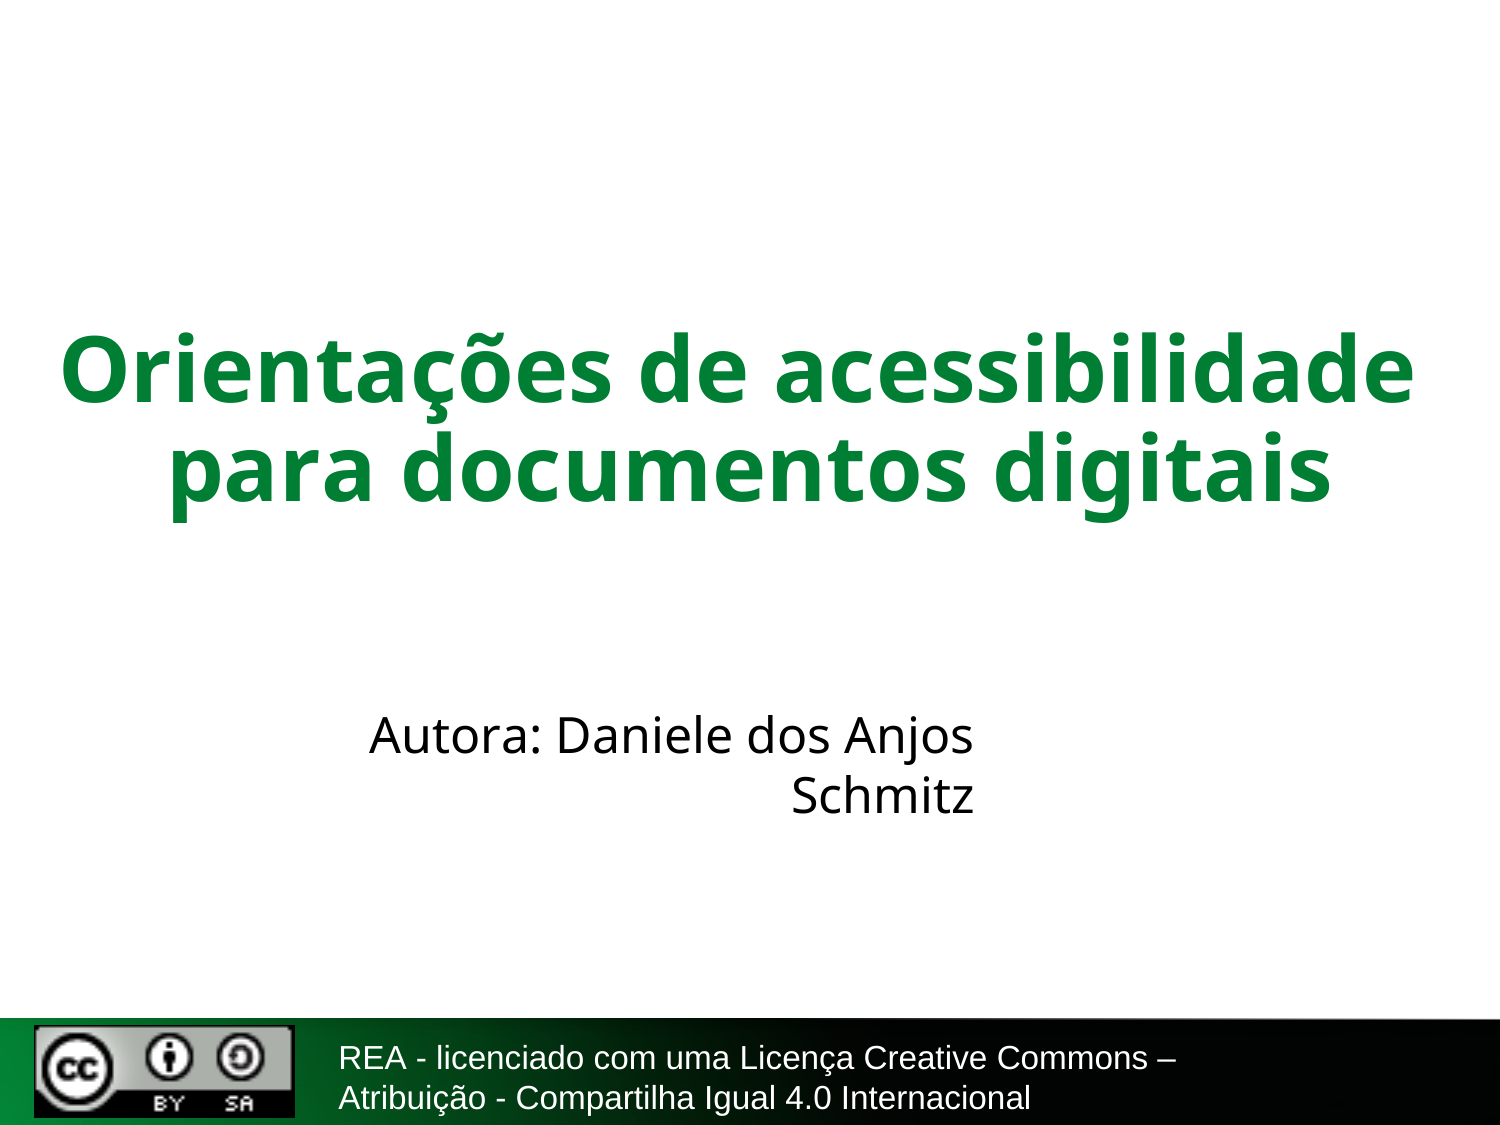

# Orientações de acessibilidade para documentos digitais
Autora: Daniele dos Anjos Schmitz
REA - licenciado com uma Licença Creative Commons –
Atribuição - Compartilha Igual 4.0 Internacional